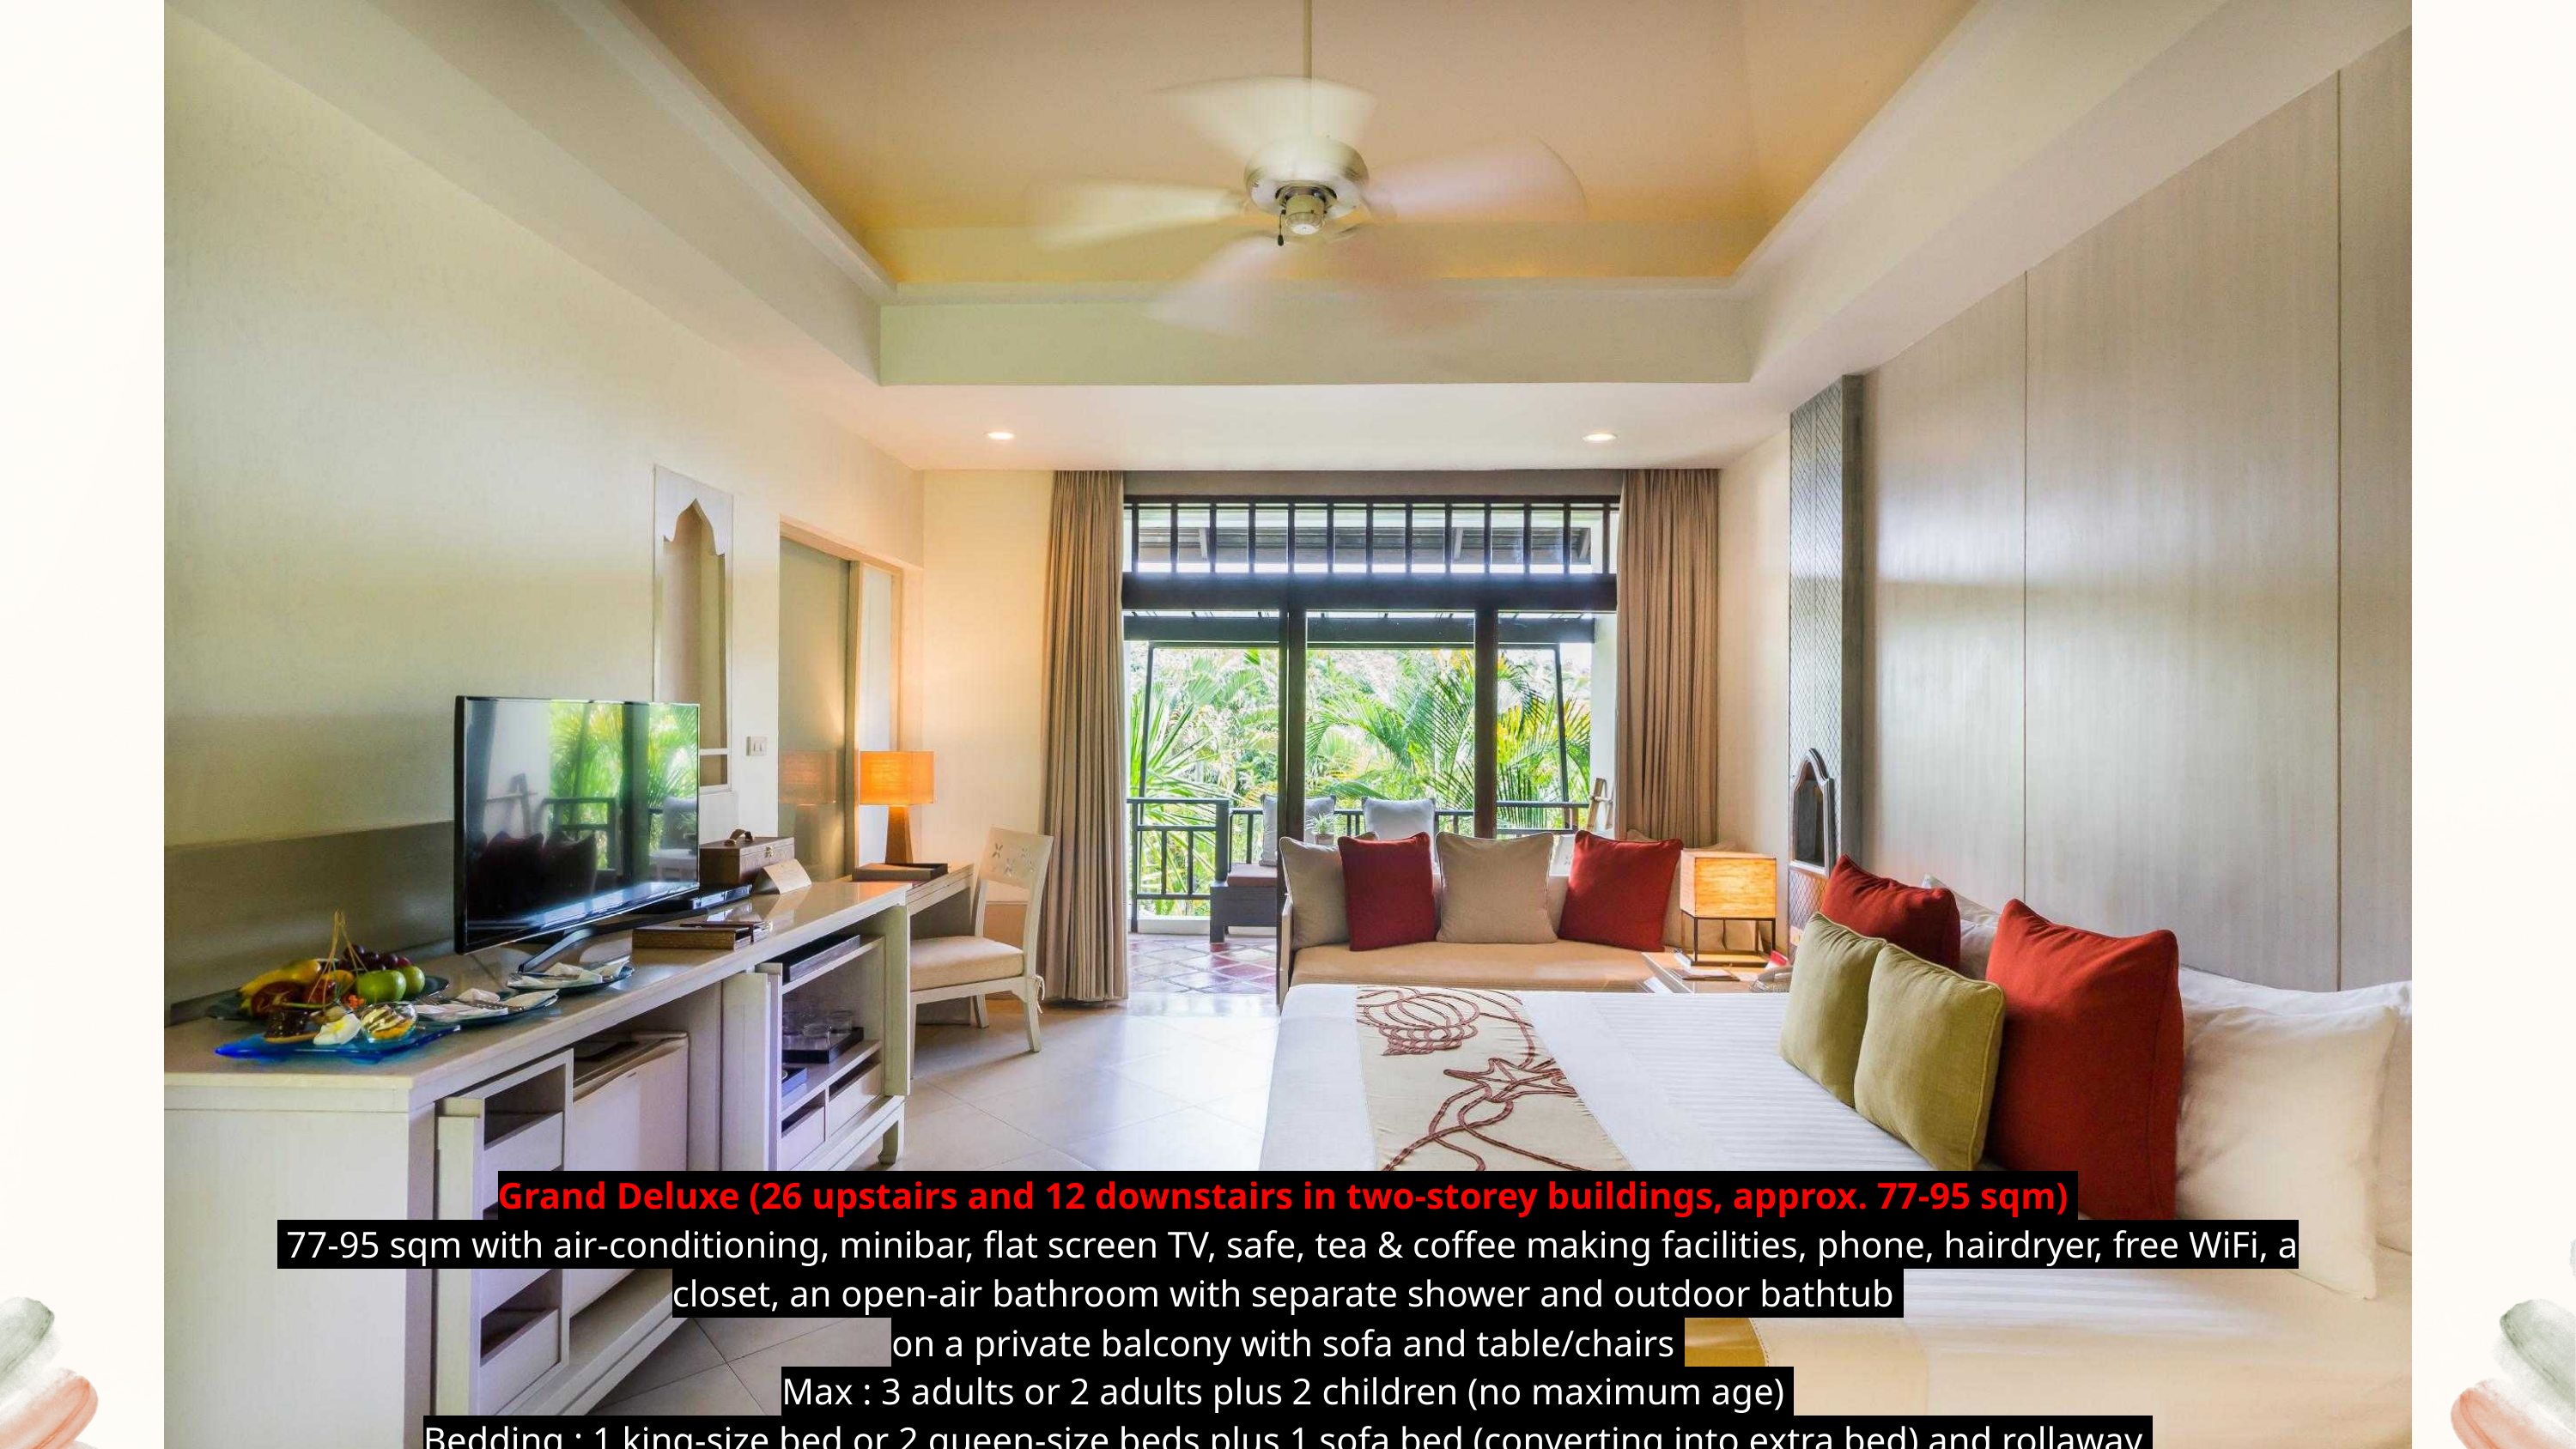

Grand Deluxe (26 upstairs and 12 downstairs in two-storey buildings, approx. 77-95 sqm)
 77-95 sqm with air-conditioning, minibar, flat screen TV, safe, tea & coffee making facilities, phone, hairdryer, free WiFi, a closet, an open-air bathroom with separate shower and outdoor bathtub
on a private balcony with sofa and table/chairs
Max : 3 adults or 2 adults plus 2 children (no maximum age)
Bedding : 1 king-size bed or 2 queen-size beds plus 1 sofa bed (converting into extra bed) and rollaway
View : Garden View (upon request Ground or first floor)